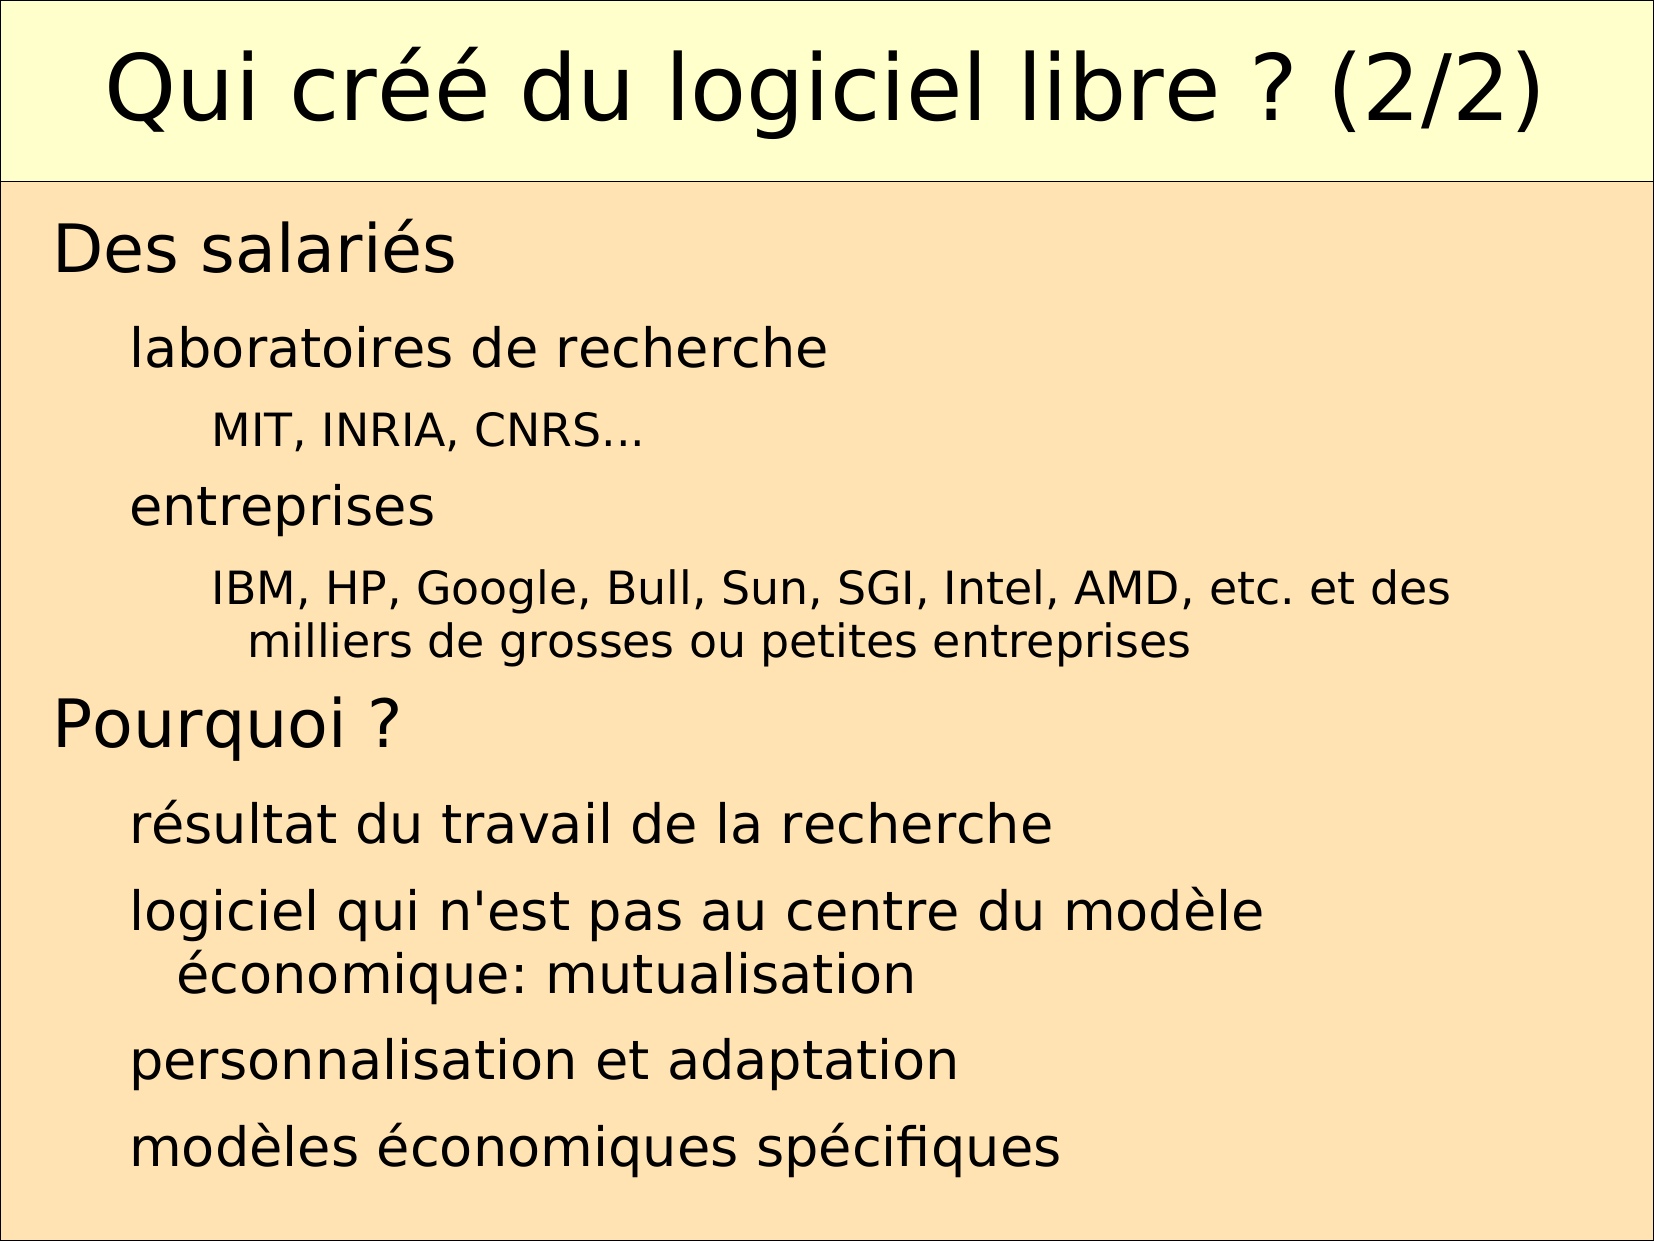

# Qui créé du logiciel libre ? (2/2)
Des salariés
laboratoires de recherche
MIT, INRIA, CNRS...
entreprises
IBM, HP, Google, Bull, Sun, SGI, Intel, AMD, etc. et des milliers de grosses ou petites entreprises
Pourquoi ?
résultat du travail de la recherche
logiciel qui n'est pas au centre du modèle économique: mutualisation
personnalisation et adaptation
modèles économiques spécifiques